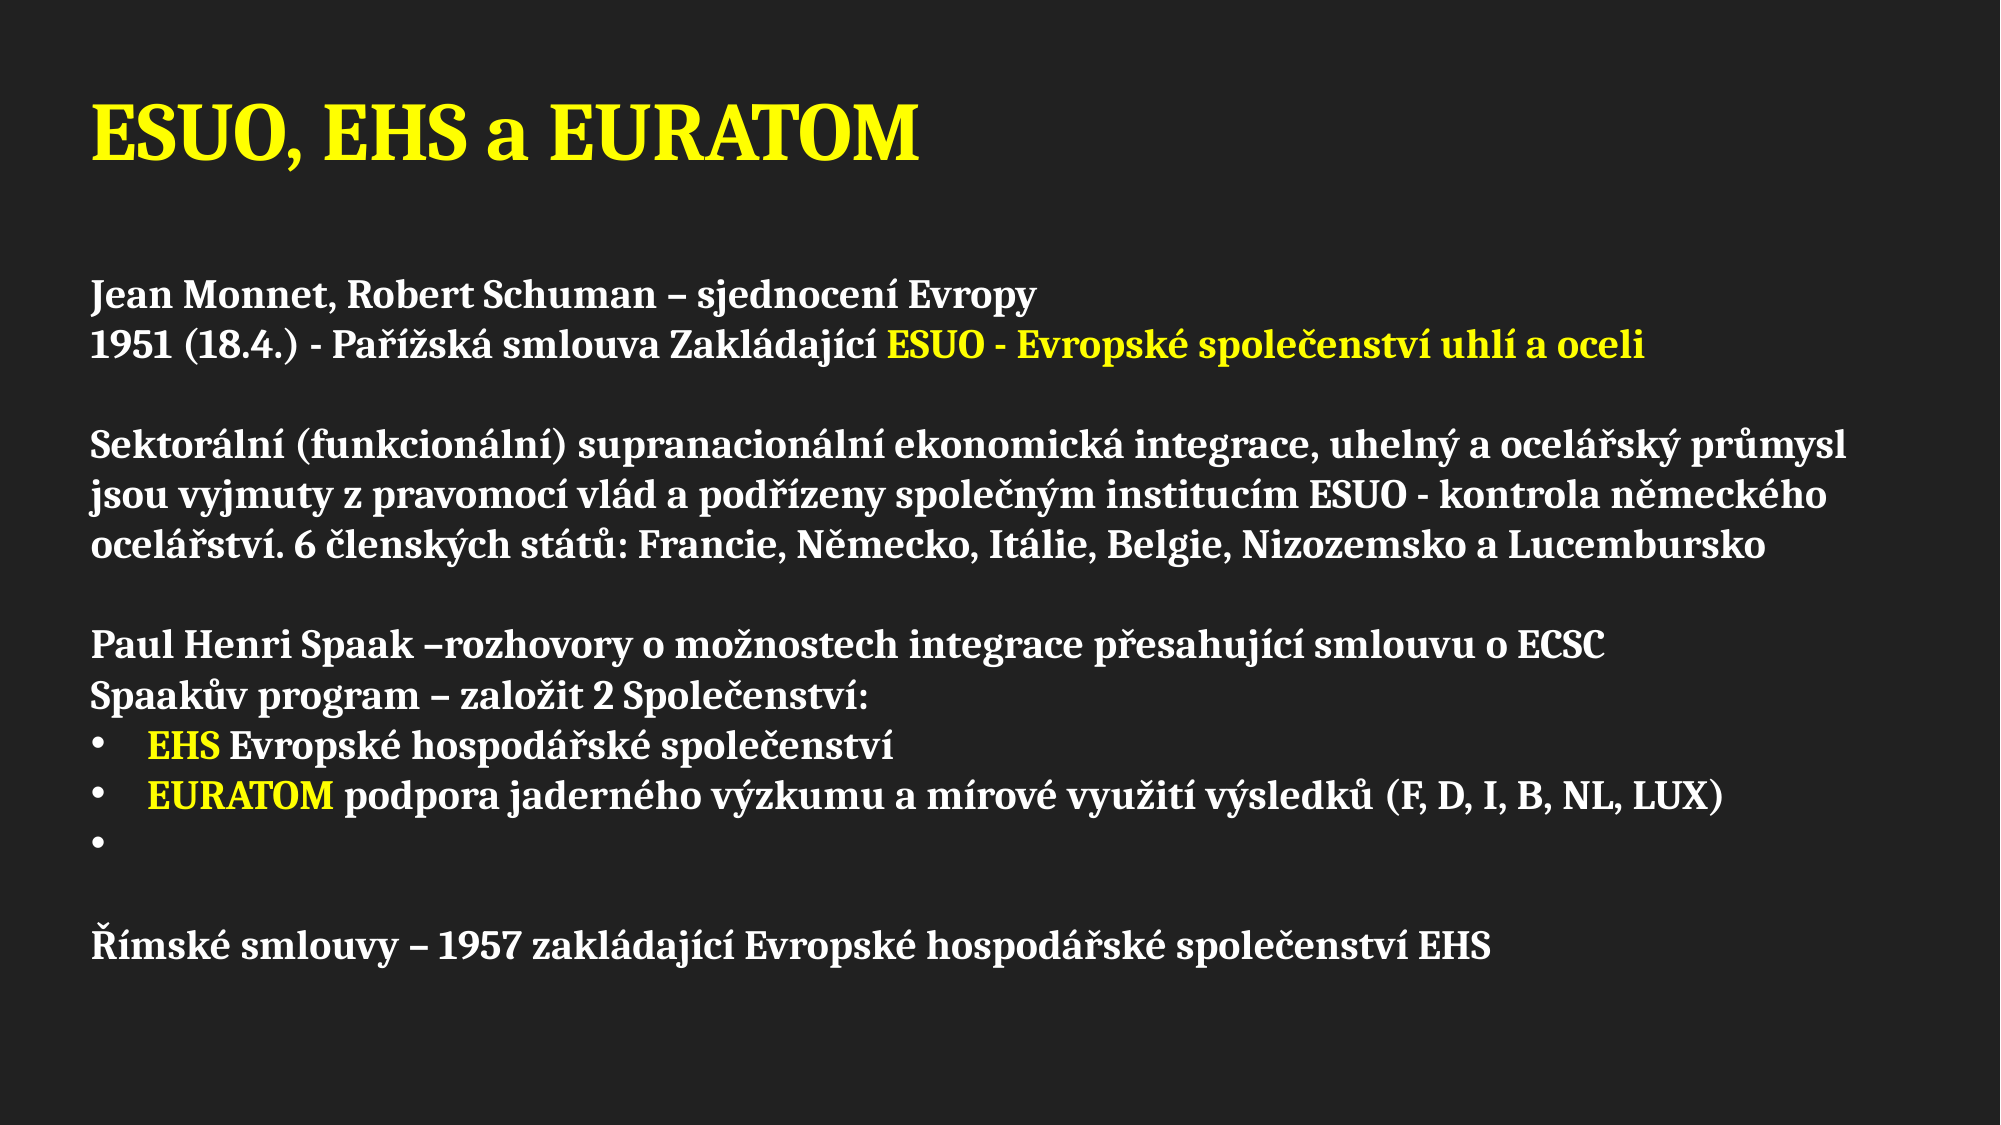

ESUO, EHS a EURATOM
Jean Monnet, Robert Schuman – sjednocení Evropy
1951 (18.4.) - Pařížská smlouva Zakládající ESUO - Evropské společenství uhlí a oceli
Sektorální (funkcionální) supranacionální ekonomická integrace, uhelný a ocelářský průmysl jsou vyjmuty z pravomocí vlád a podřízeny společným institucím ESUO - kontrola německého ocelářství. 6 členských států: Francie, Německo, Itálie, Belgie, Nizozemsko a Lucembursko
Paul Henri Spaak –rozhovory o možnostech integrace přesahující smlouvu o ECSC
Spaakův program – založit 2 Společenství:
EHS Evropské hospodářské společenství
EURATOM podpora jaderného výzkumu a mírové využití výsledků (F, D, I, B, NL, LUX)
Římské smlouvy – 1957 zakládající Evropské hospodářské společenství EHS